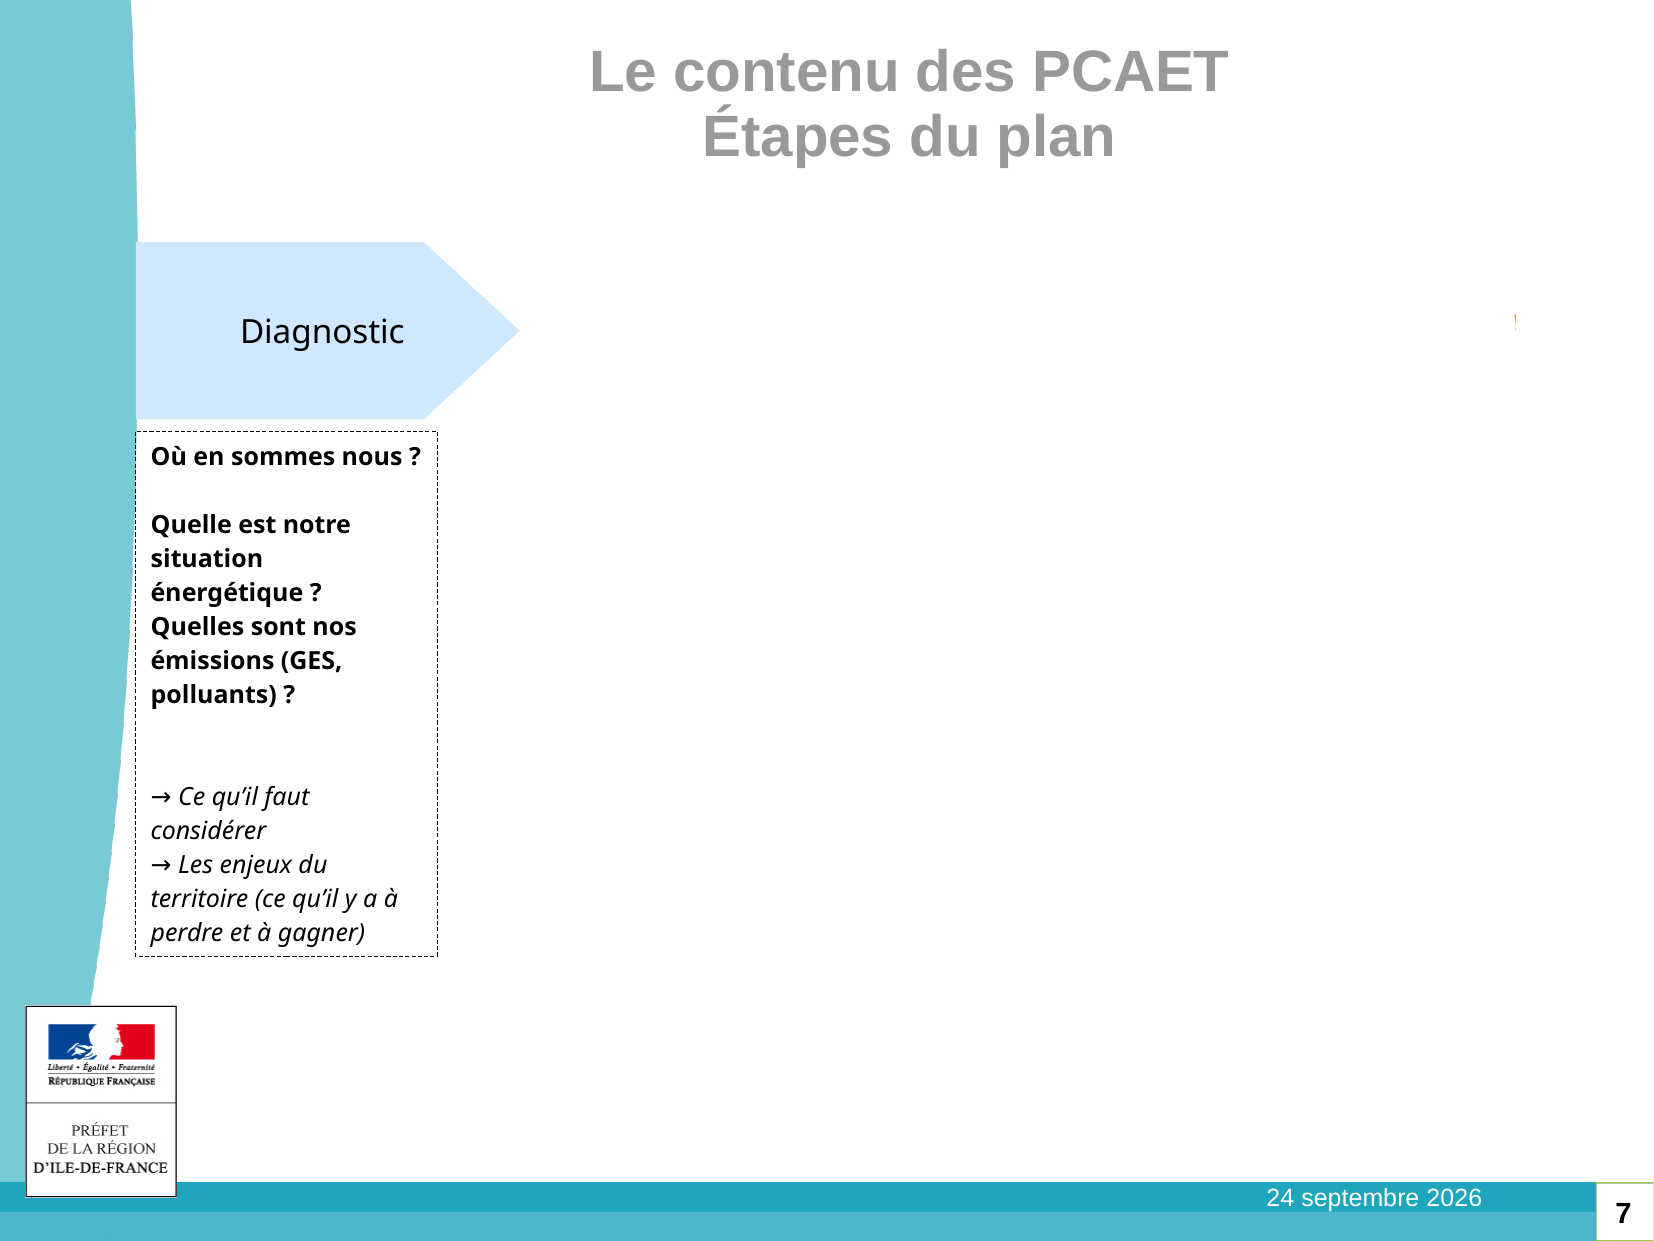

# Le contenu des PCAET Étapes du plan
Diagnostic
Où en sommes nous ?
Quelle est notre situation énergétique ?
Quelles sont nos émissions (GES, polluants) ?
→ Ce qu’il faut considérer
→ Les enjeux du territoire (ce qu’il y a à perdre et à gagner)
7